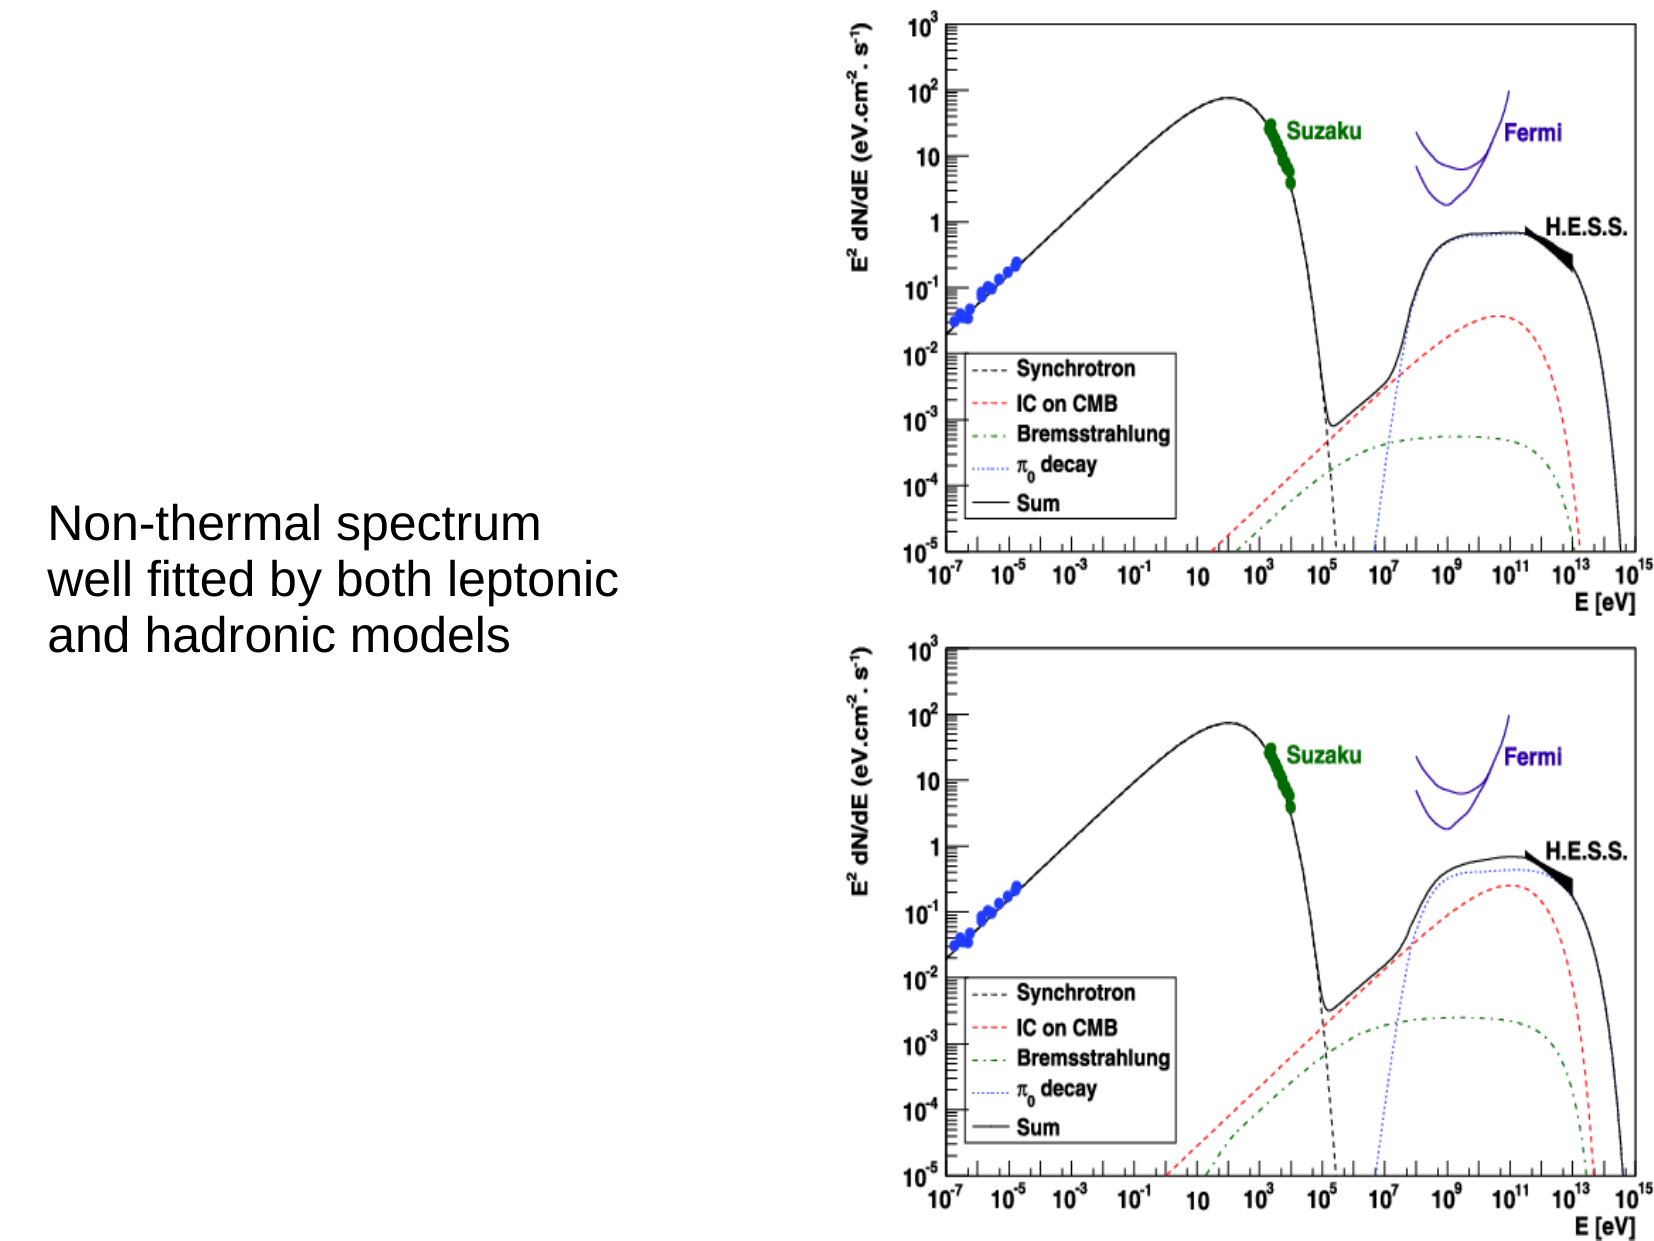

Non-thermal spectrum
well fitted by both leptonic
and hadronic models